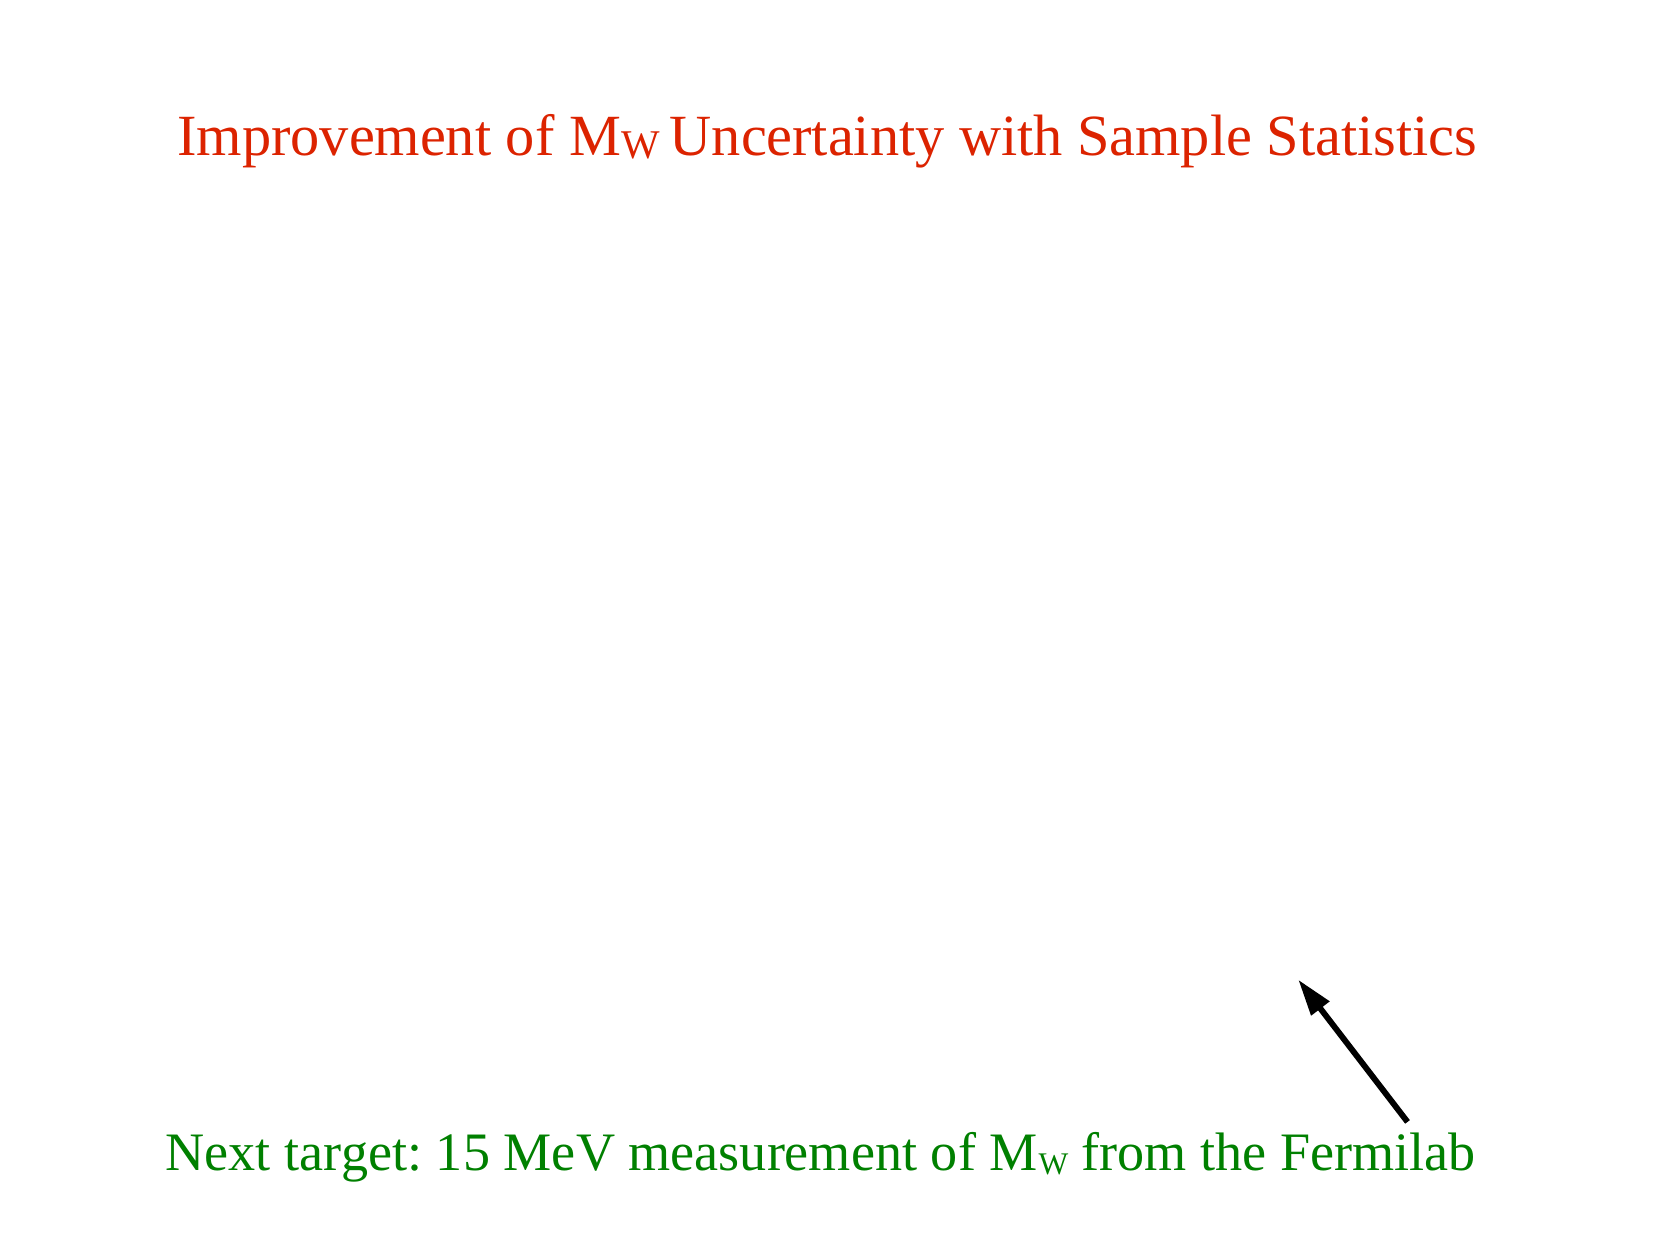

# Improvement of MW Uncertainty with Sample Statistics
Next target: 15 MeV measurement of MW from the Fermilab